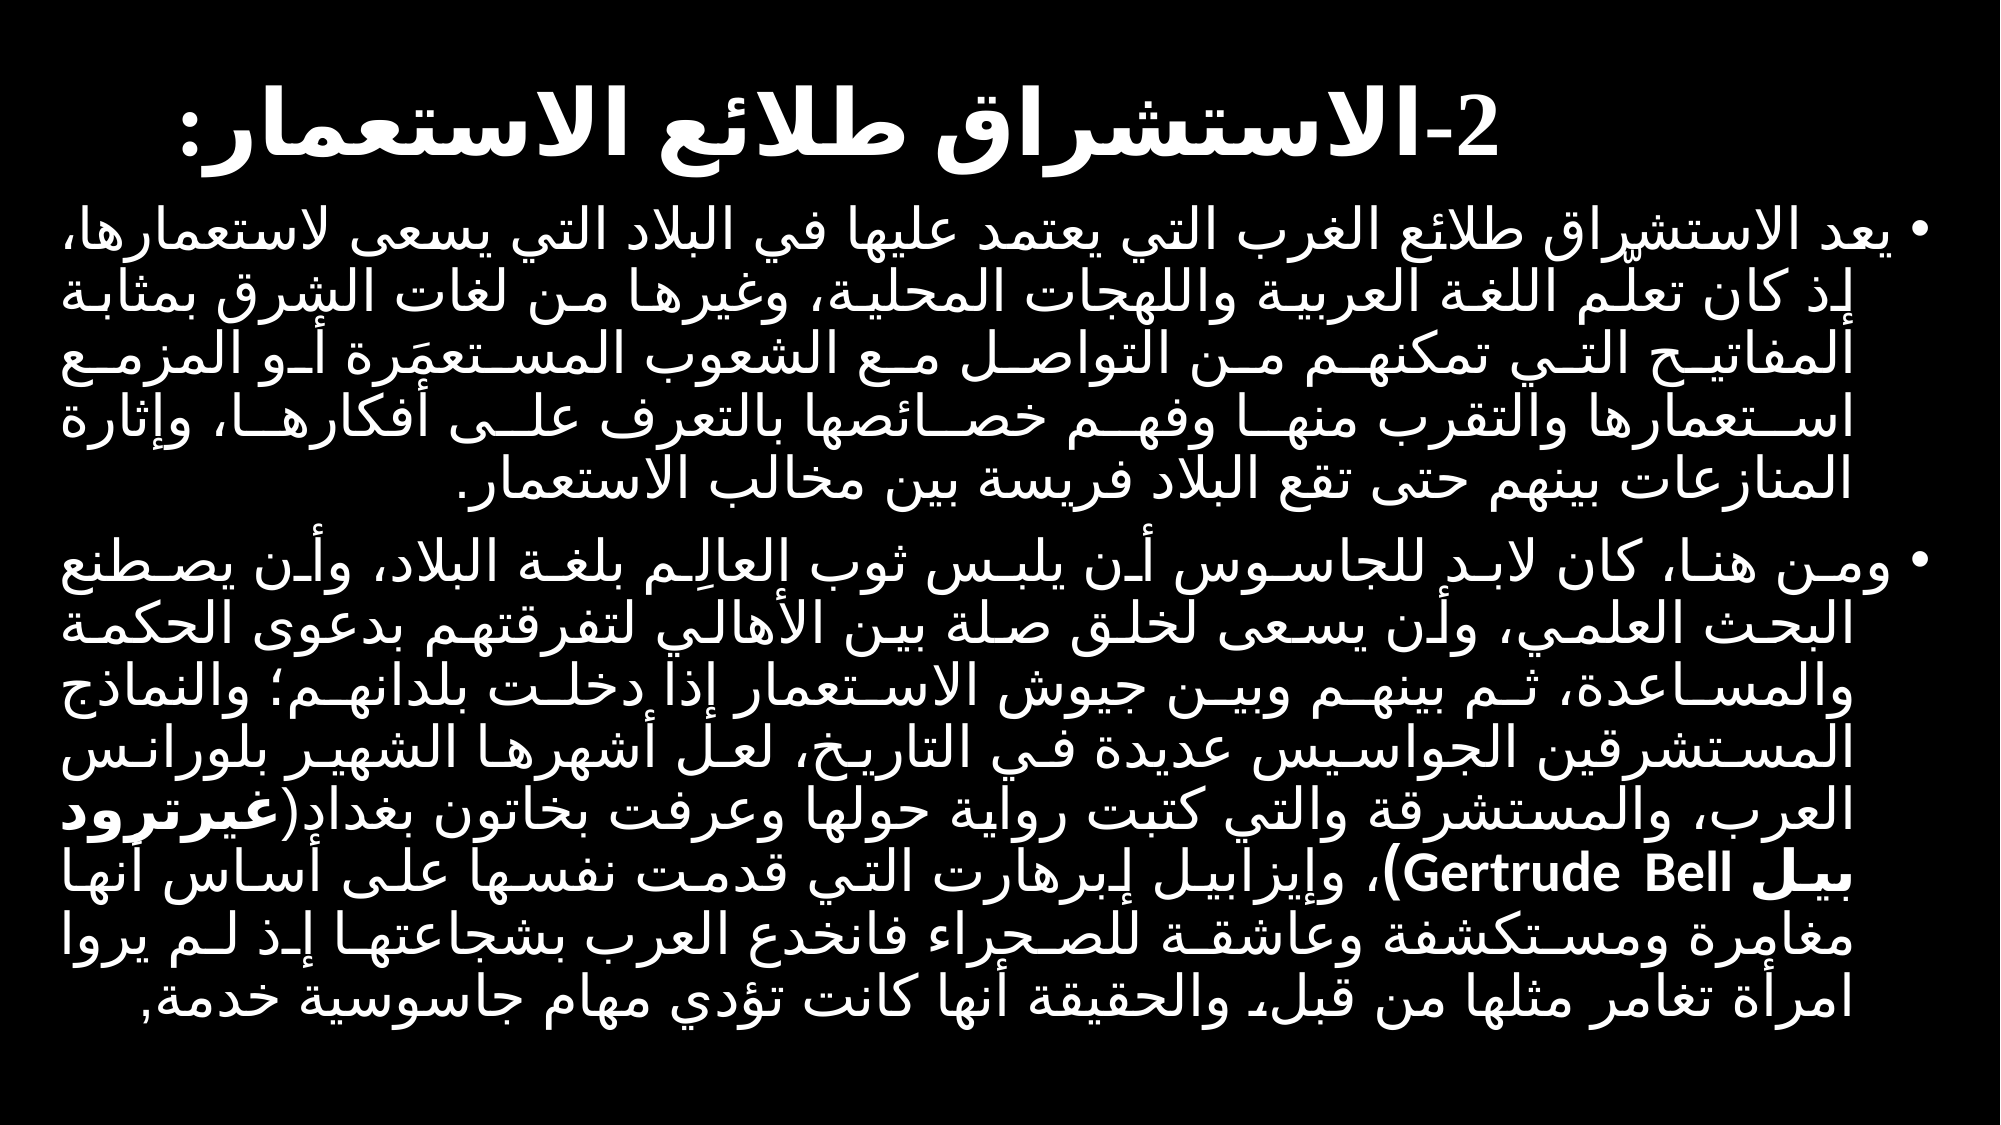

# 2-الاستشراق طلائع الاستعمار:
يعد الاستشراق طلائع الغرب التي يعتمد عليها في البلاد التي يسعى لاستعمارها، إذ كان تعلّم اللغة العربية واللهجات المحلية، وغيرها من لغات الشرق بمثابة المفاتيح التي تمكنهم من التواصل مع الشعوب المستعمَرة أو المزمع استعمارها والتقرب منها وفهم خصائصها بالتعرف على أفكارها، وإثارة المنازعات بينهم حتى تقع البلاد فريسة بين مخالب الاستعمار.
ومن هنا، كان لابد للجاسوس أن يلبس ثوب العالِم بلغة البلاد، وأن يصطنع البحث العلمي، وأن يسعى لخلق صلة بين الأهالي لتفرقتهم بدعوى الحكمة والمساعدة، ثم بينهم وبين جيوش الاستعمار إذا دخلت بلدانهم؛ والنماذج المستشرقين الجواسيس عديدة في التاريخ، لعل أشهرها الشهير بلورانس العرب، والمستشرقة والتي كتبت رواية حولها وعرفت بخاتون بغداد(غيرترود بيل Gertrude Bell)، وإيزابيل إبرهارت التي قدمت نفسها على أساس أنها مغامرة ومستكشفة وعاشقة للصحراء فانخدع العرب بشجاعتها إذ لم يروا امرأة تغامر مثلها من قبل، والحقيقة أنها كانت تؤدي مهام جاسوسية خدمة,